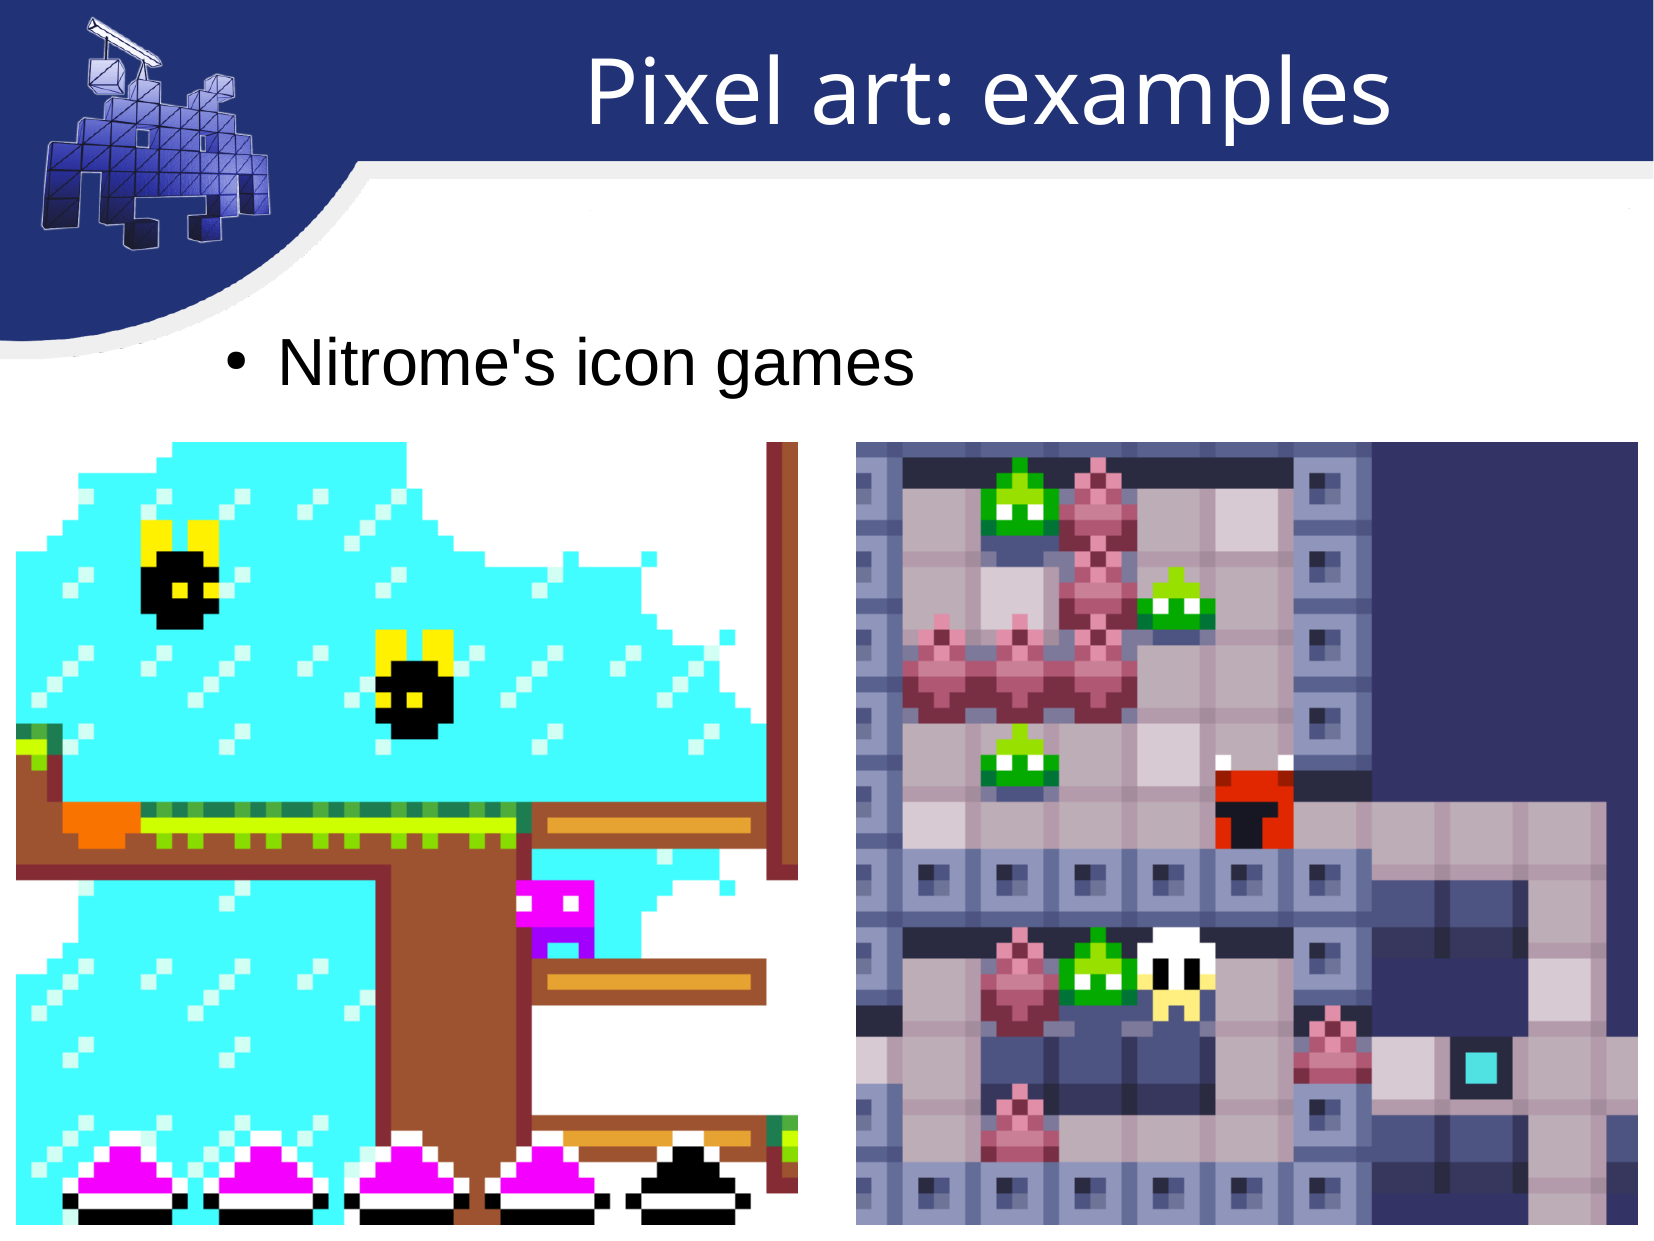

# Pixel art: examples
Nitrome's icon games